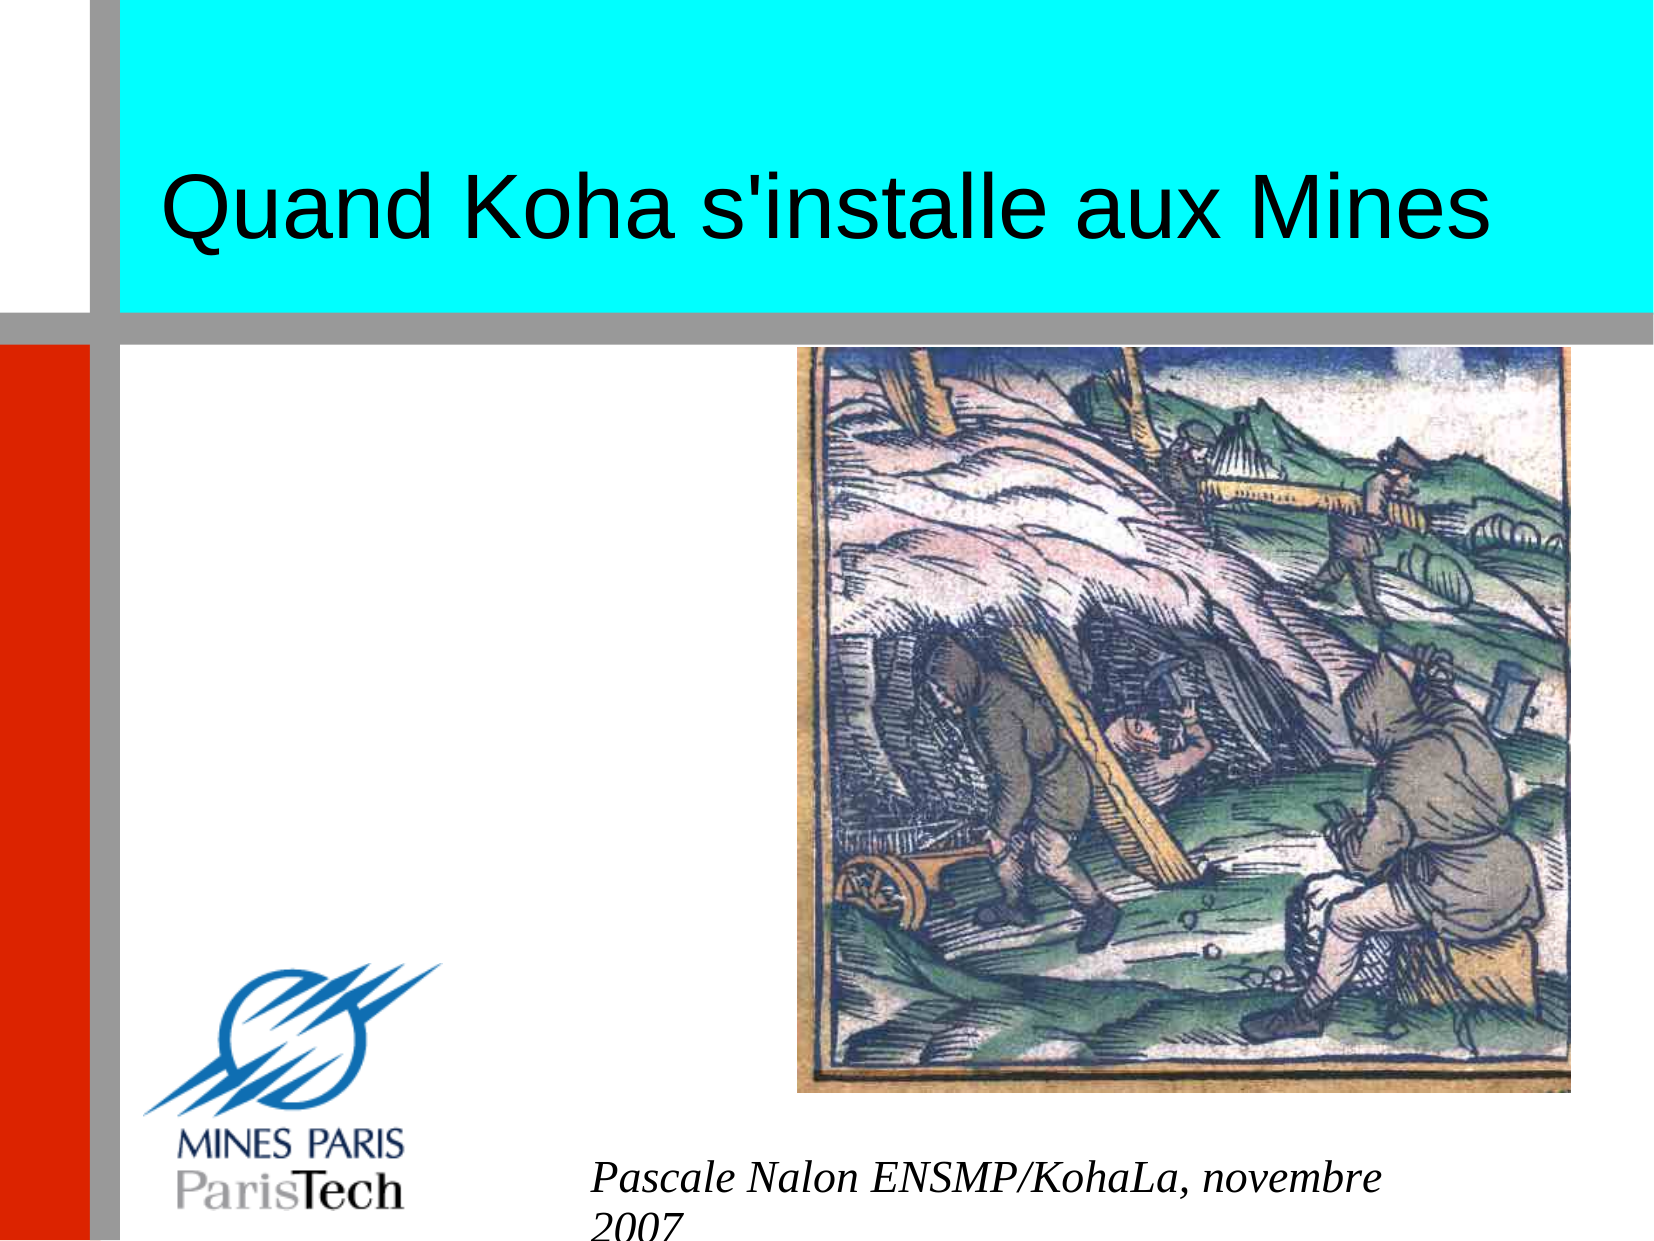

# Quand Koha s'installe aux Mines
Pascale Nalon ENSMP/KohaLa, novembre 2007